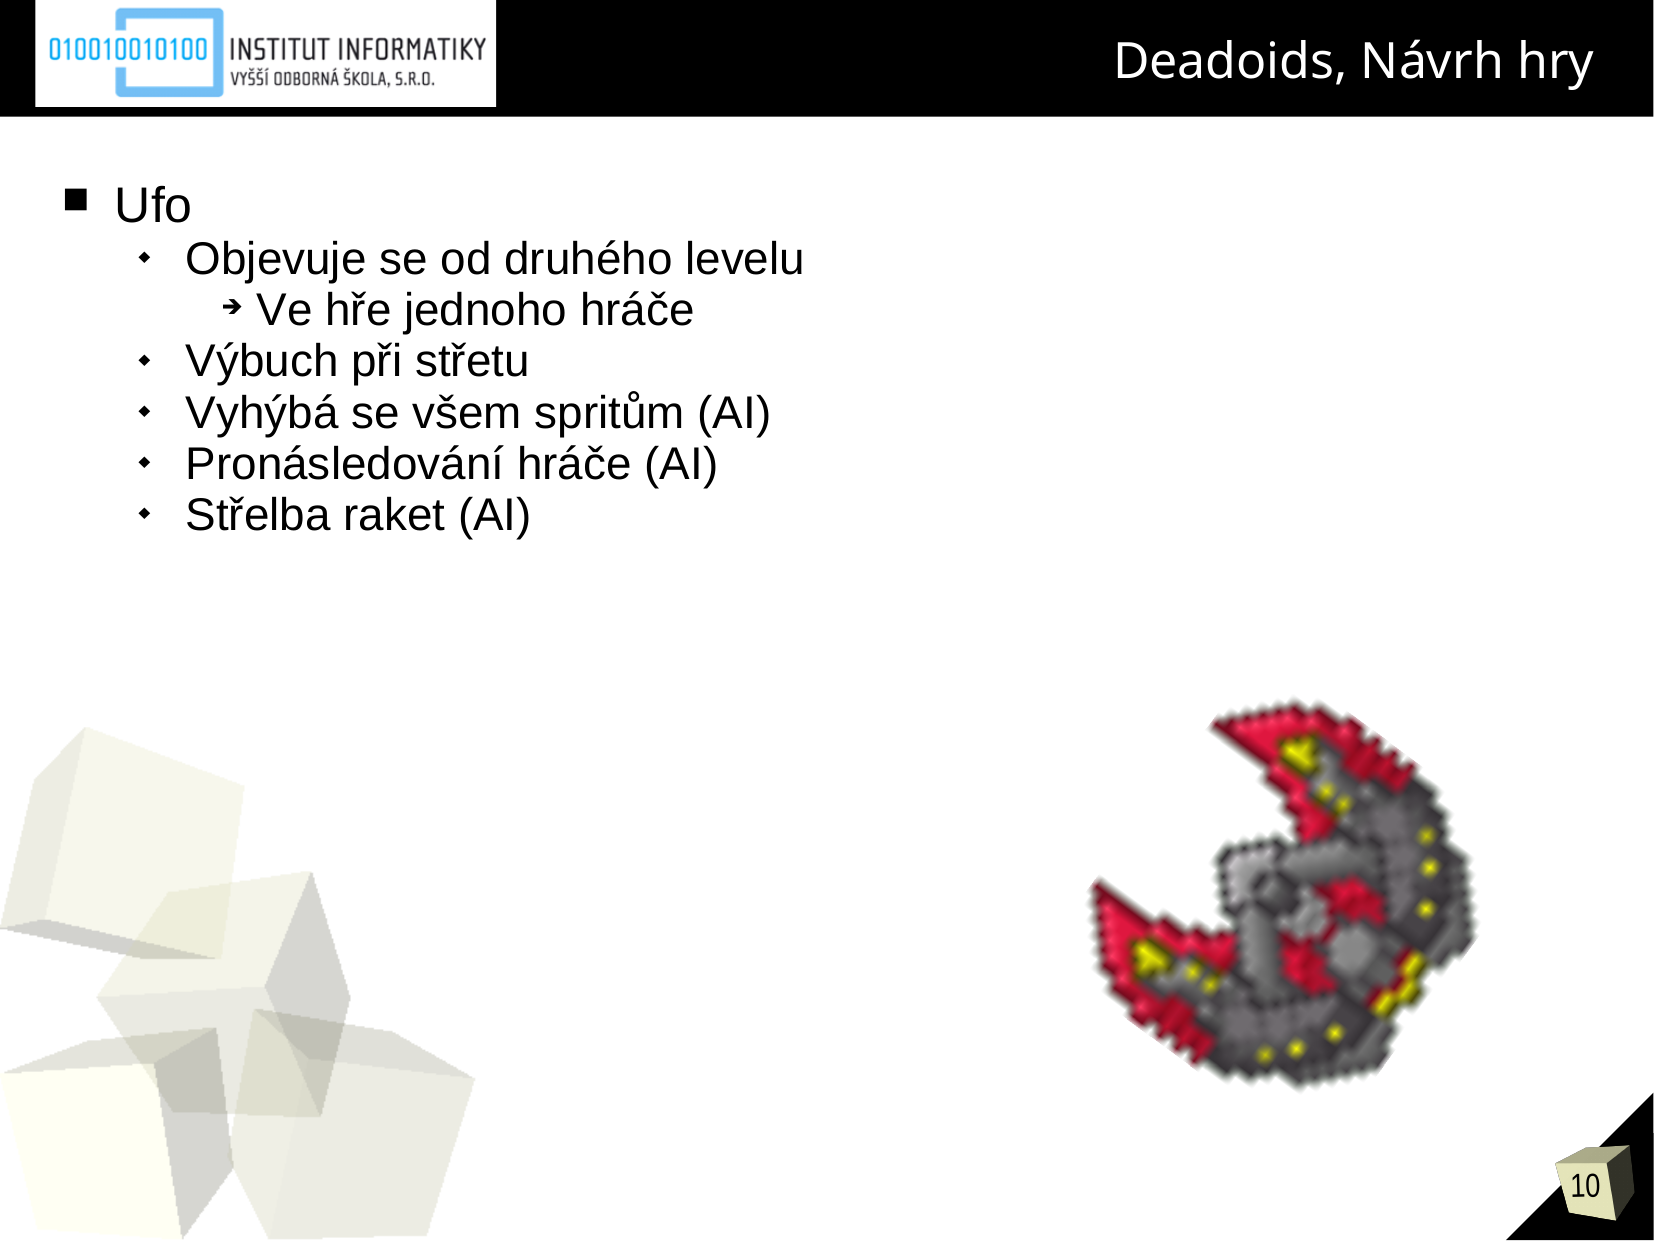

# Deadoids, Návrh hry
Ufo
Objevuje se od druhého levelu
Ve hře jednoho hráče
Výbuch při střetu
Vyhýbá se všem spritům (AI)
Pronásledování hráče (AI)
Střelba raket (AI)